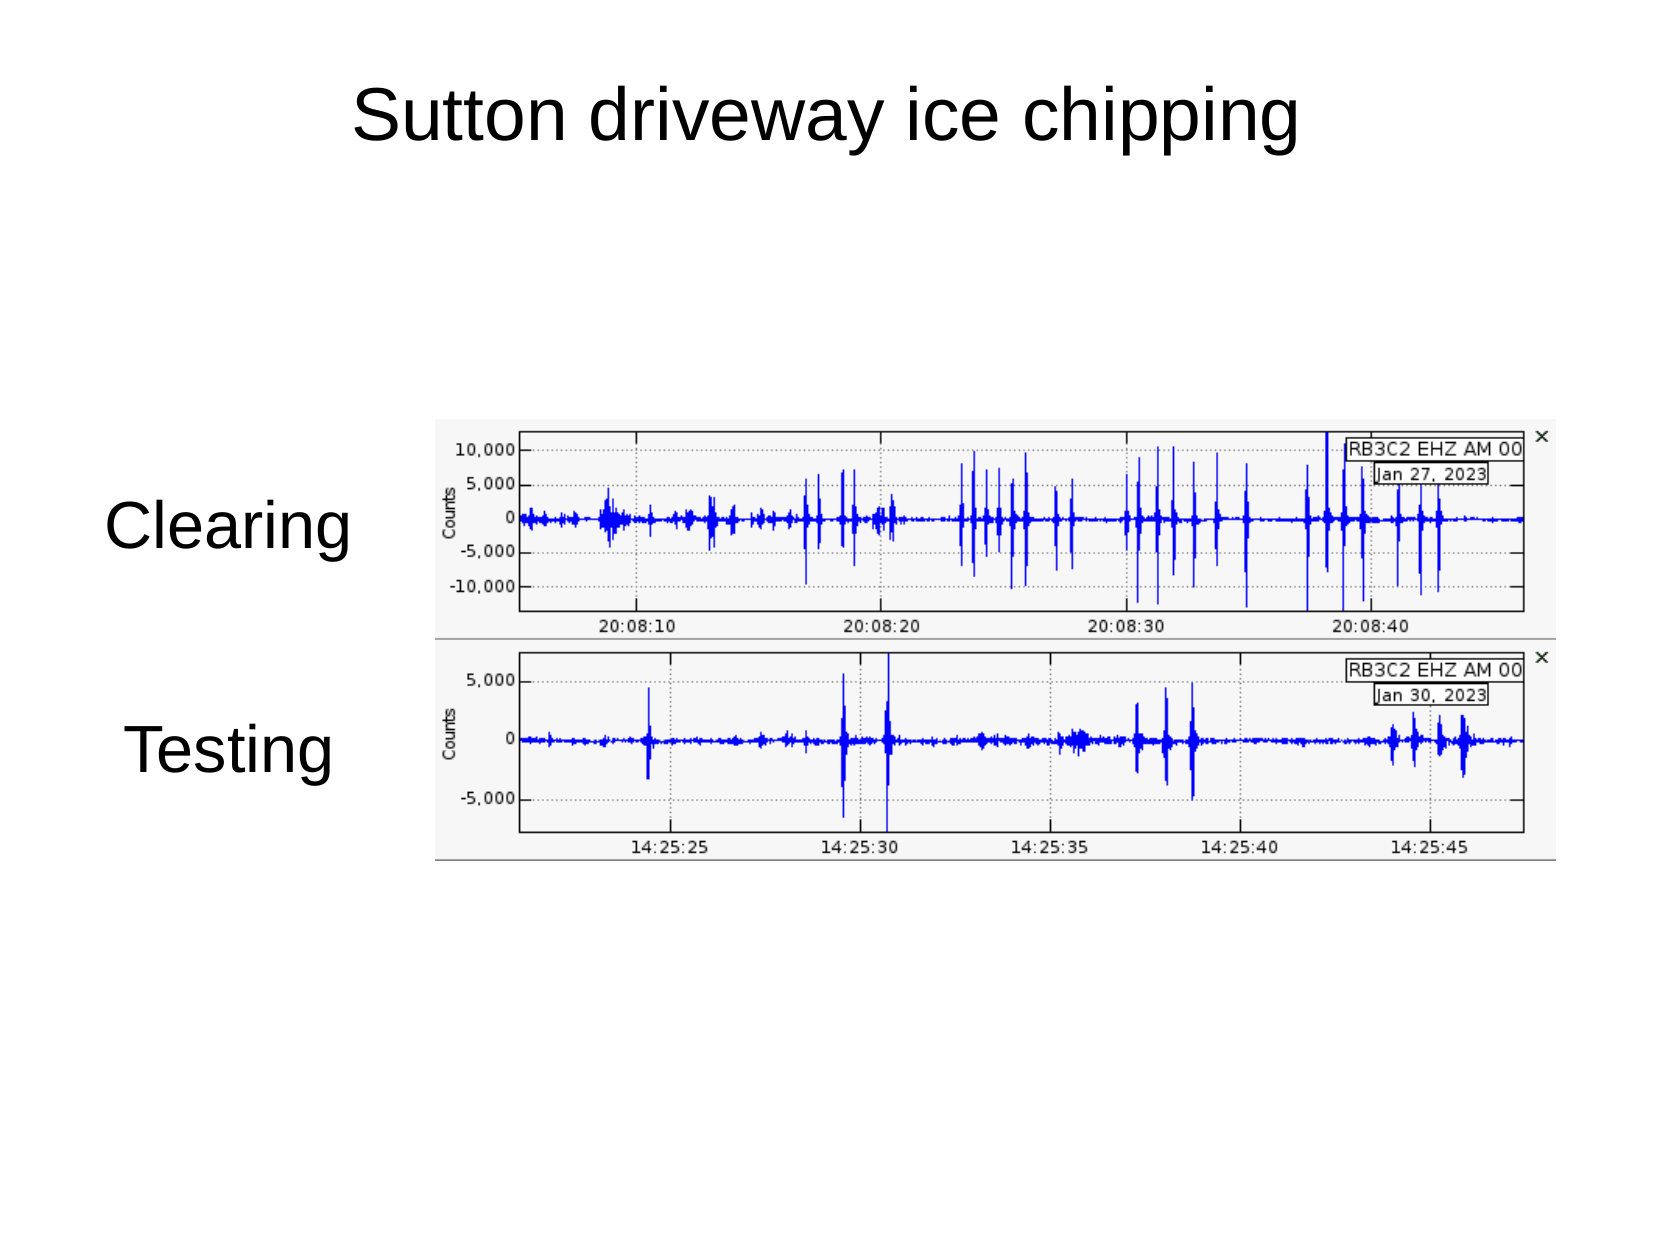

# Sutton driveway ice chipping
Clearing
Testing